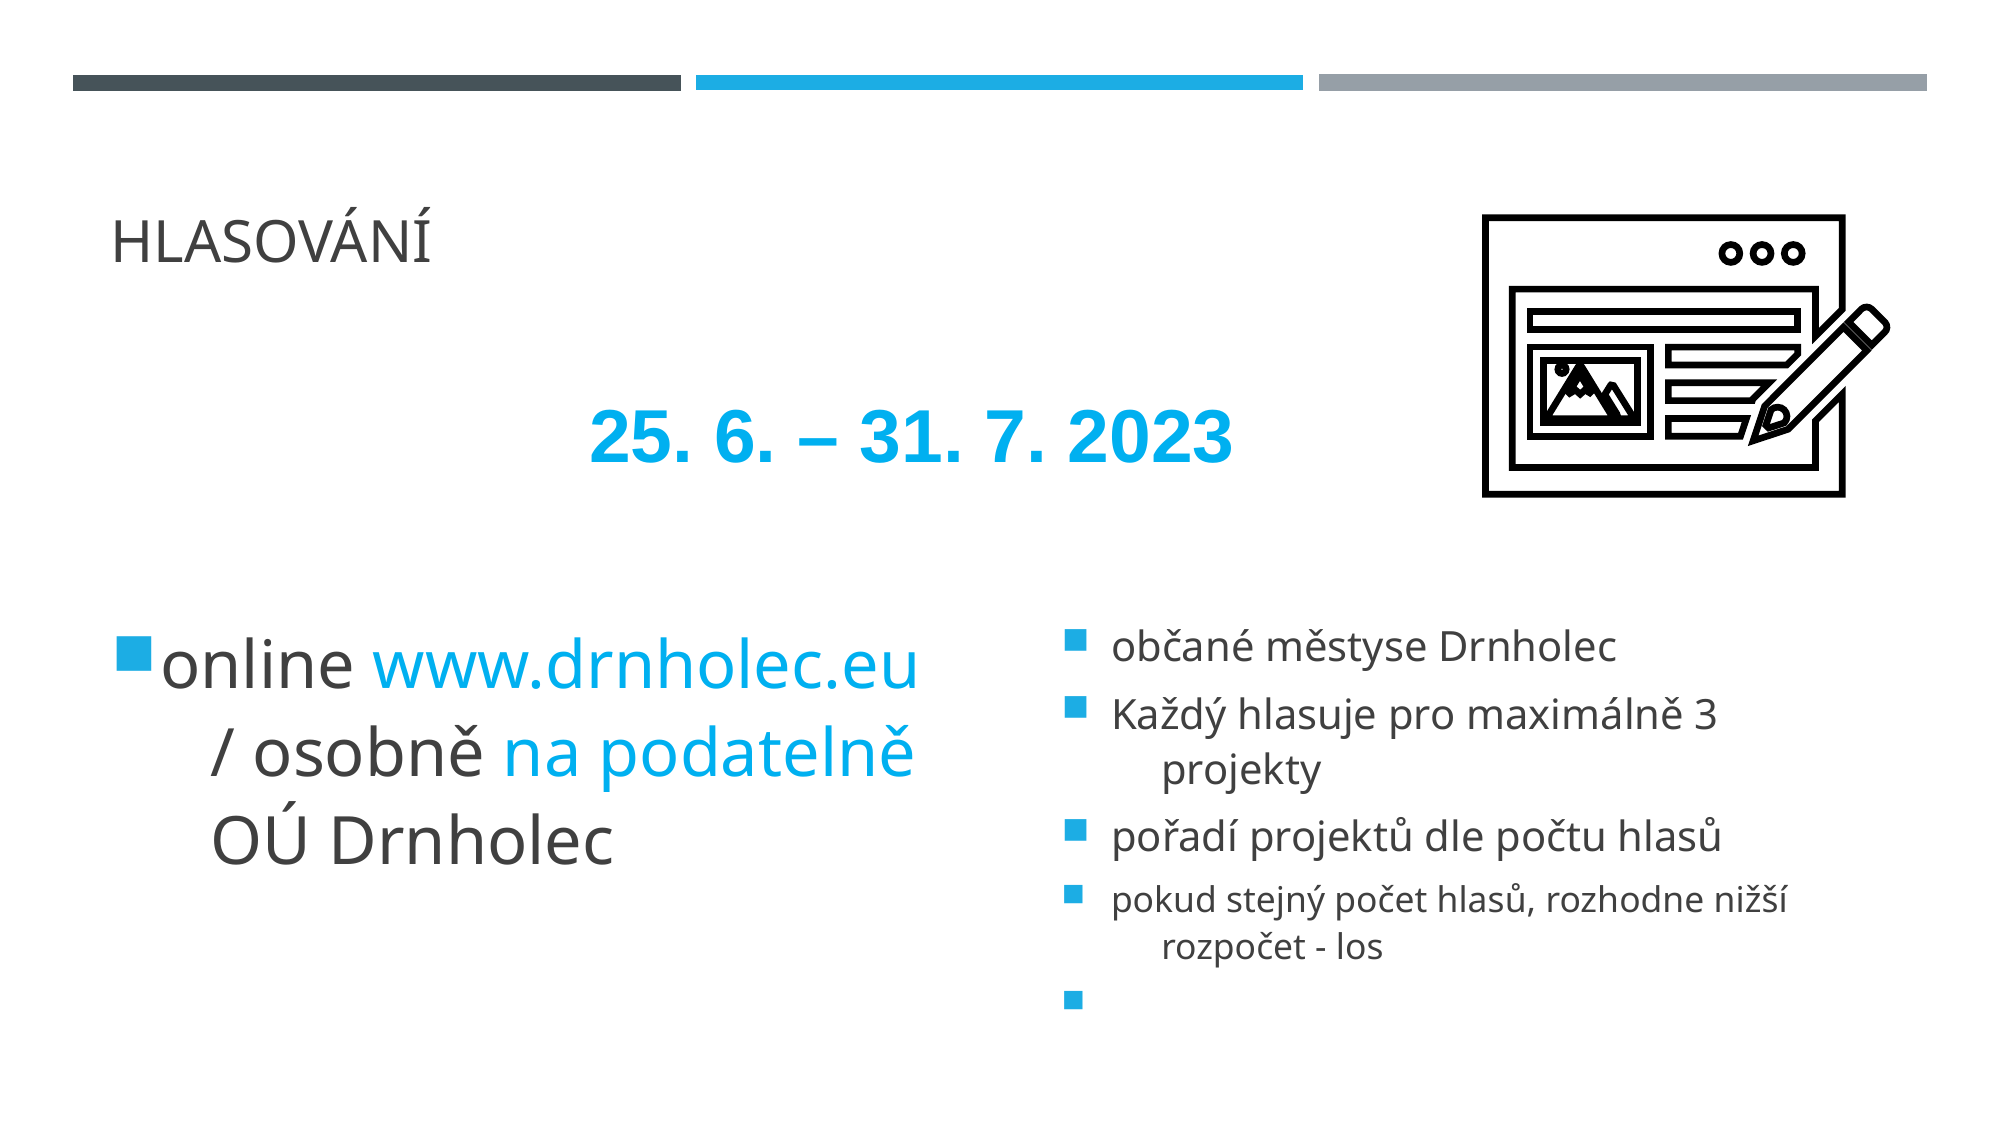

# hlasování
25. 6. – 31. 7. 2023
online www.drnholec.eu / osobně na podatelně OÚ Drnholec
občané městyse Drnholec
Každý hlasuje pro maximálně 3 projekty
pořadí projektů dle počtu hlasů
pokud stejný počet hlasů, rozhodne nižší rozpočet - los